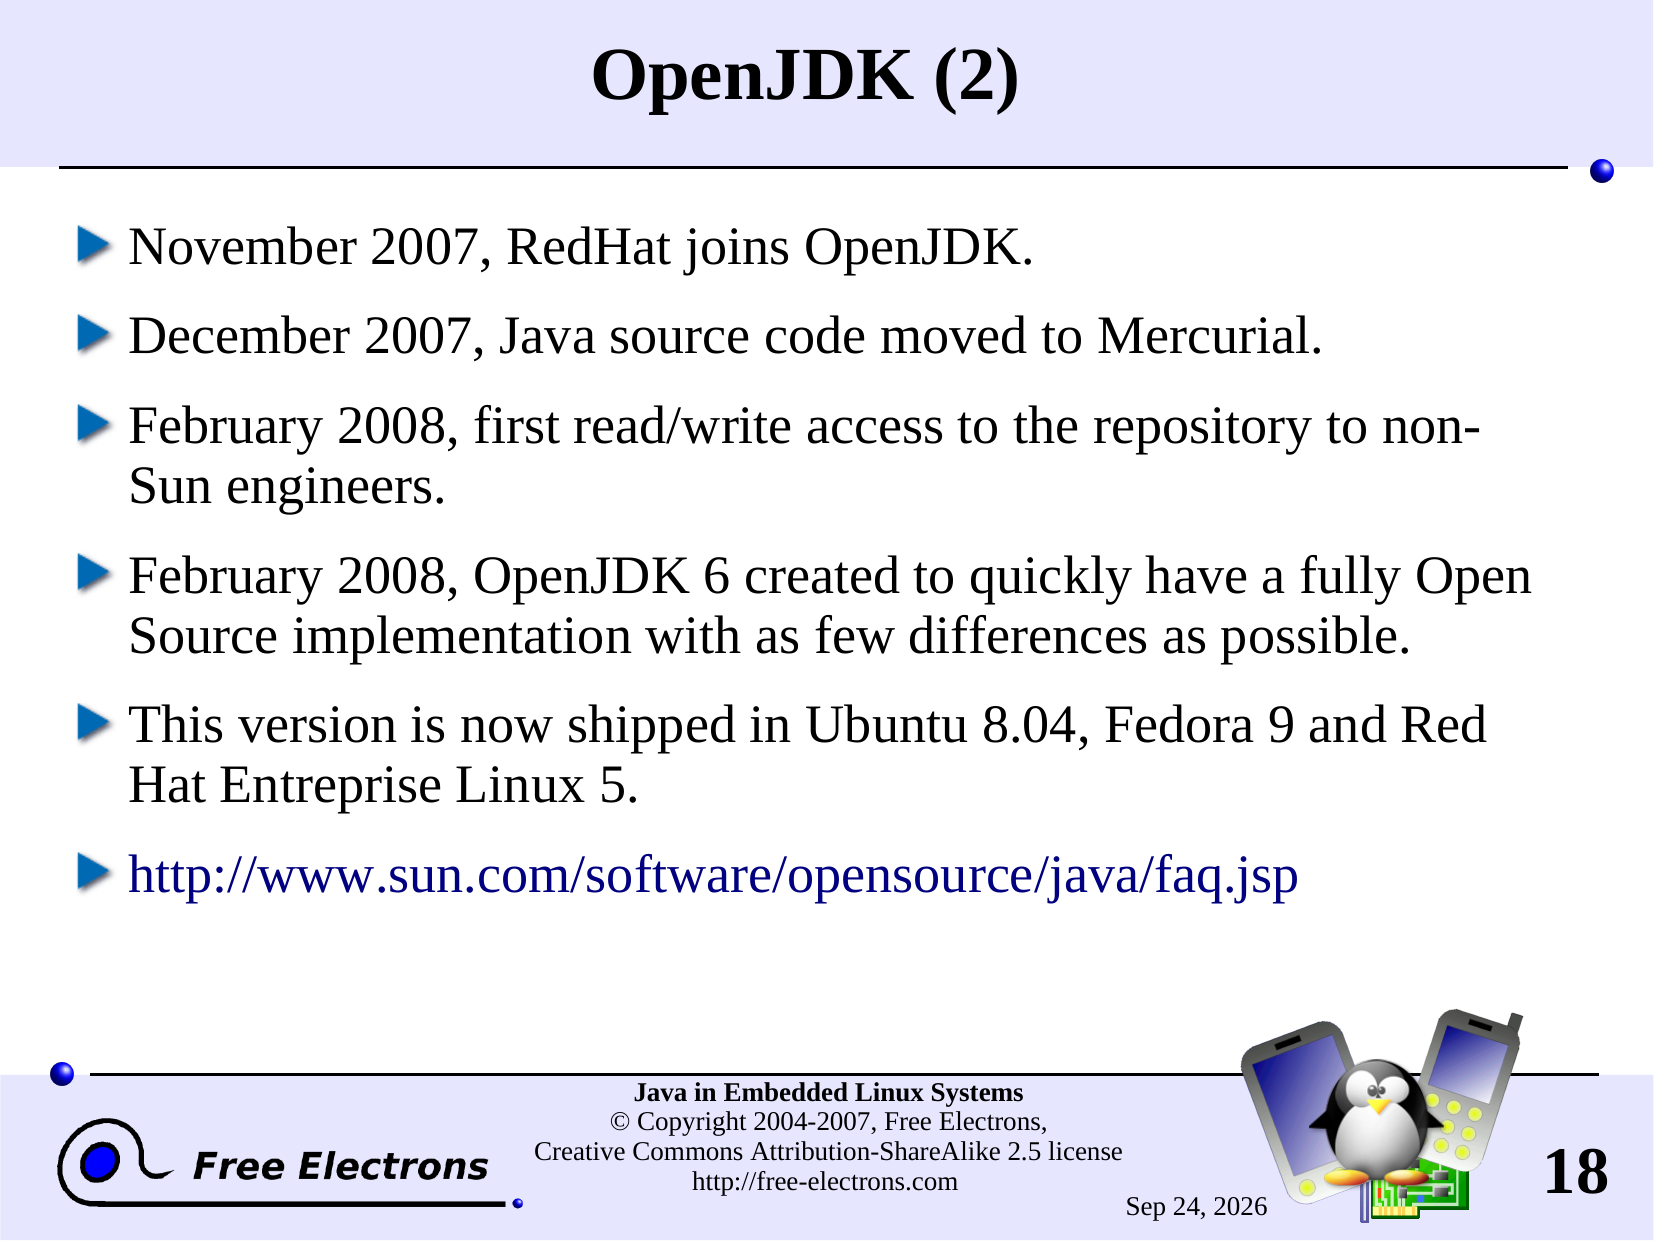

# OpenJDK (2)
November 2007, RedHat joins OpenJDK.
December 2007, Java source code moved to Mercurial.
February 2008, first read/write access to the repository to non-Sun engineers.
February 2008, OpenJDK 6 created to quickly have a fully Open Source implementation with as few differences as possible.
This version is now shipped in Ubuntu 8.04, Fedora 9 and Red Hat Entreprise Linux 5.
http://www.sun.com/software/opensource/java/faq.jsp